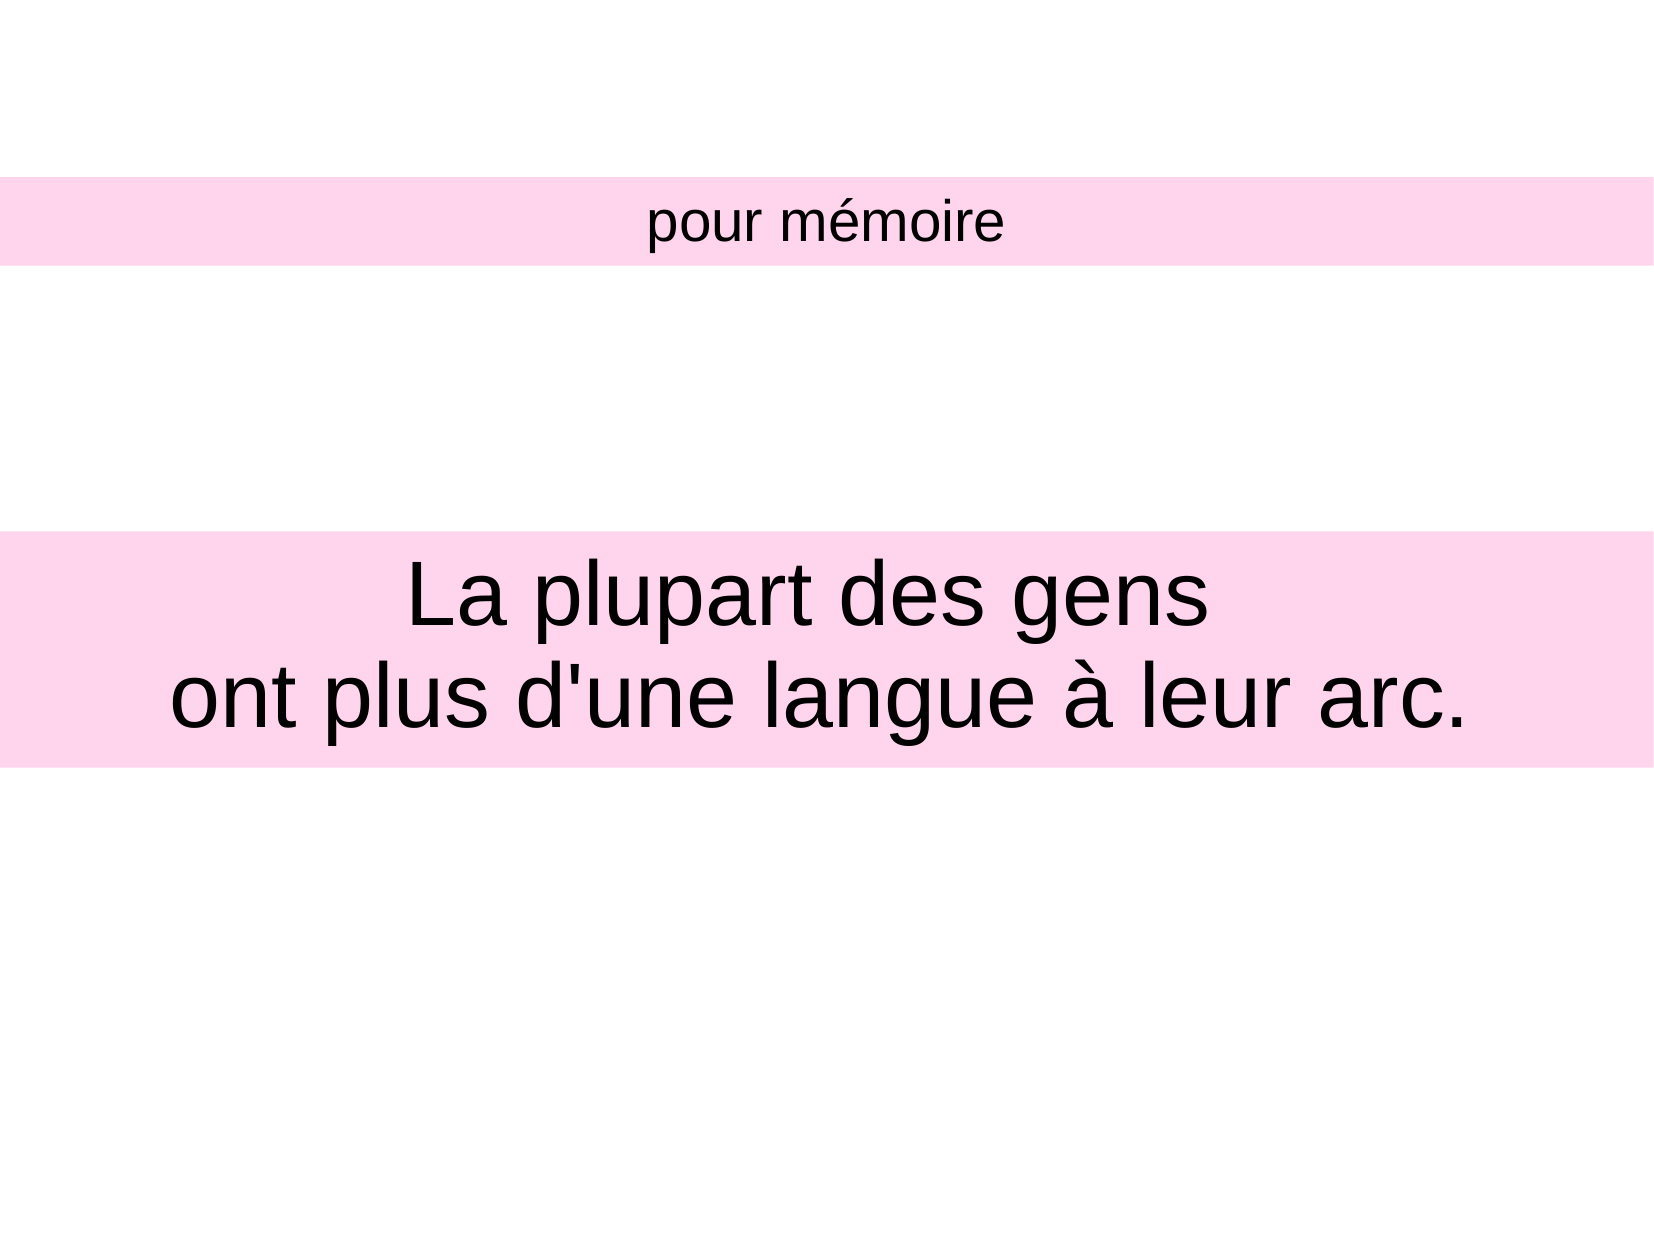

pour mémoire
# La plupart des gens ont plus d'une langue à leur arc.